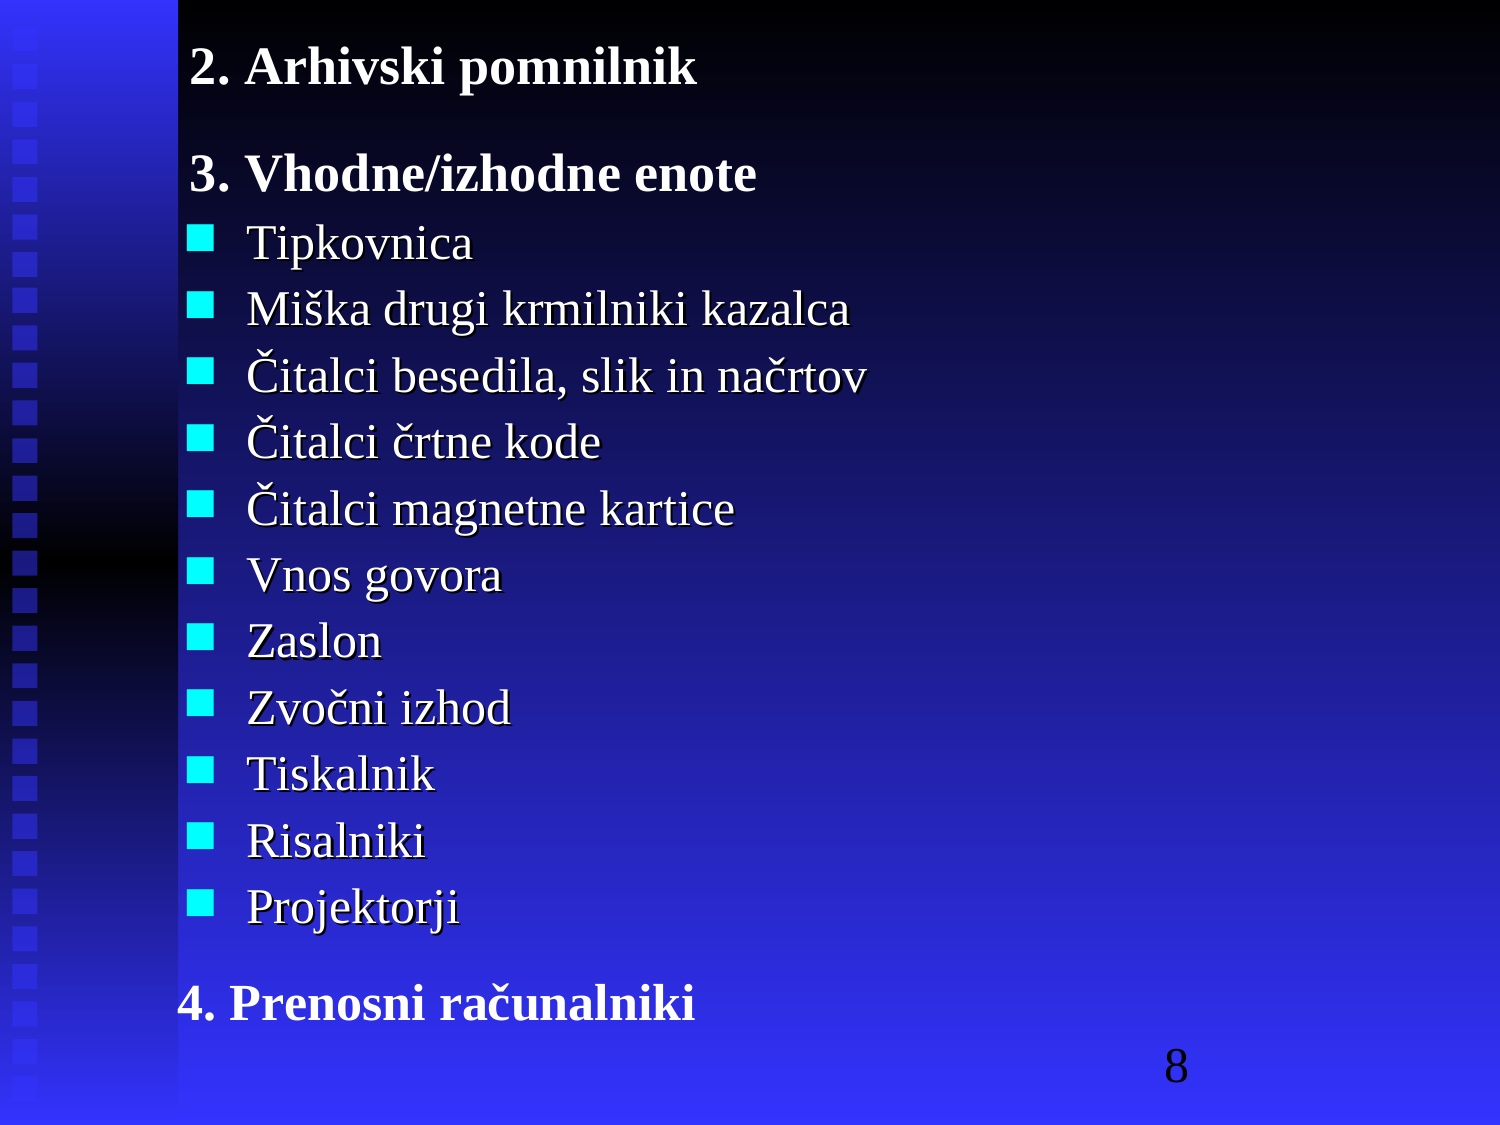

# 2. Arhivski pomnilnik
3. Vhodne/izhodne enote
Tipkovnica
Miška drugi krmilniki kazalca
Čitalci besedila, slik in načrtov
Čitalci črtne kode
Čitalci magnetne kartice
Vnos govora
Zaslon
Zvočni izhod
Tiskalnik
Risalniki
Projektorji
4. Prenosni računalniki
8